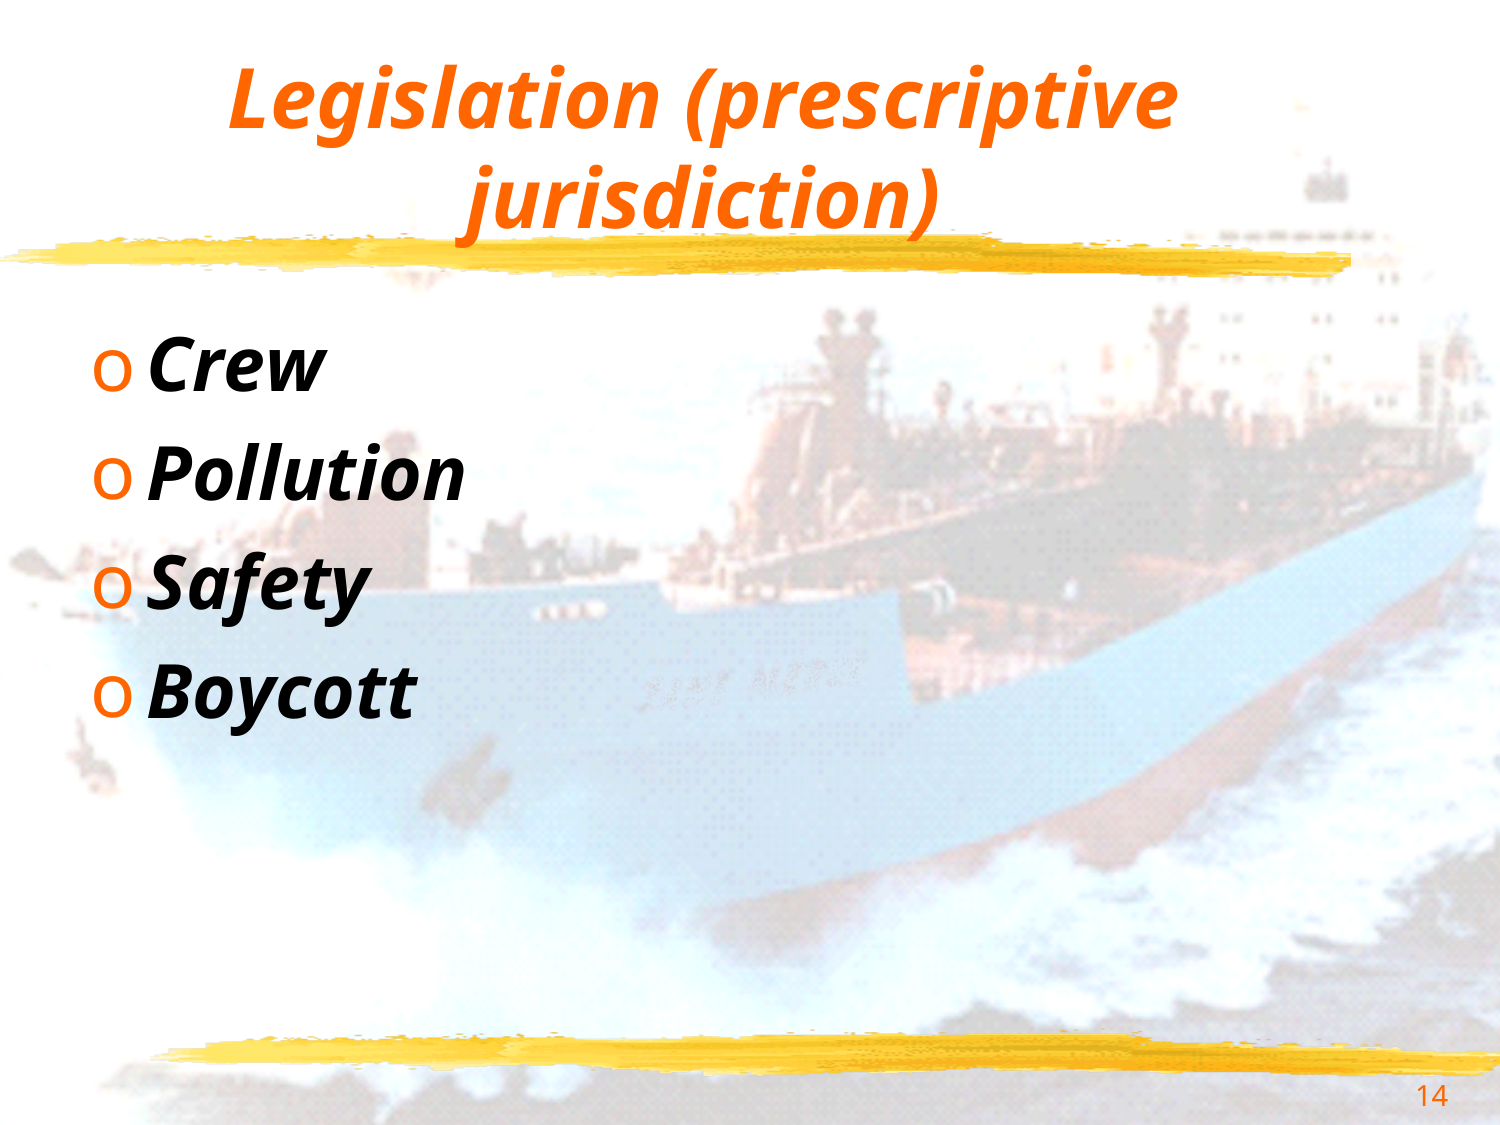

# Legislation (prescriptive jurisdiction)
Crew
Pollution
Safety
Boycott